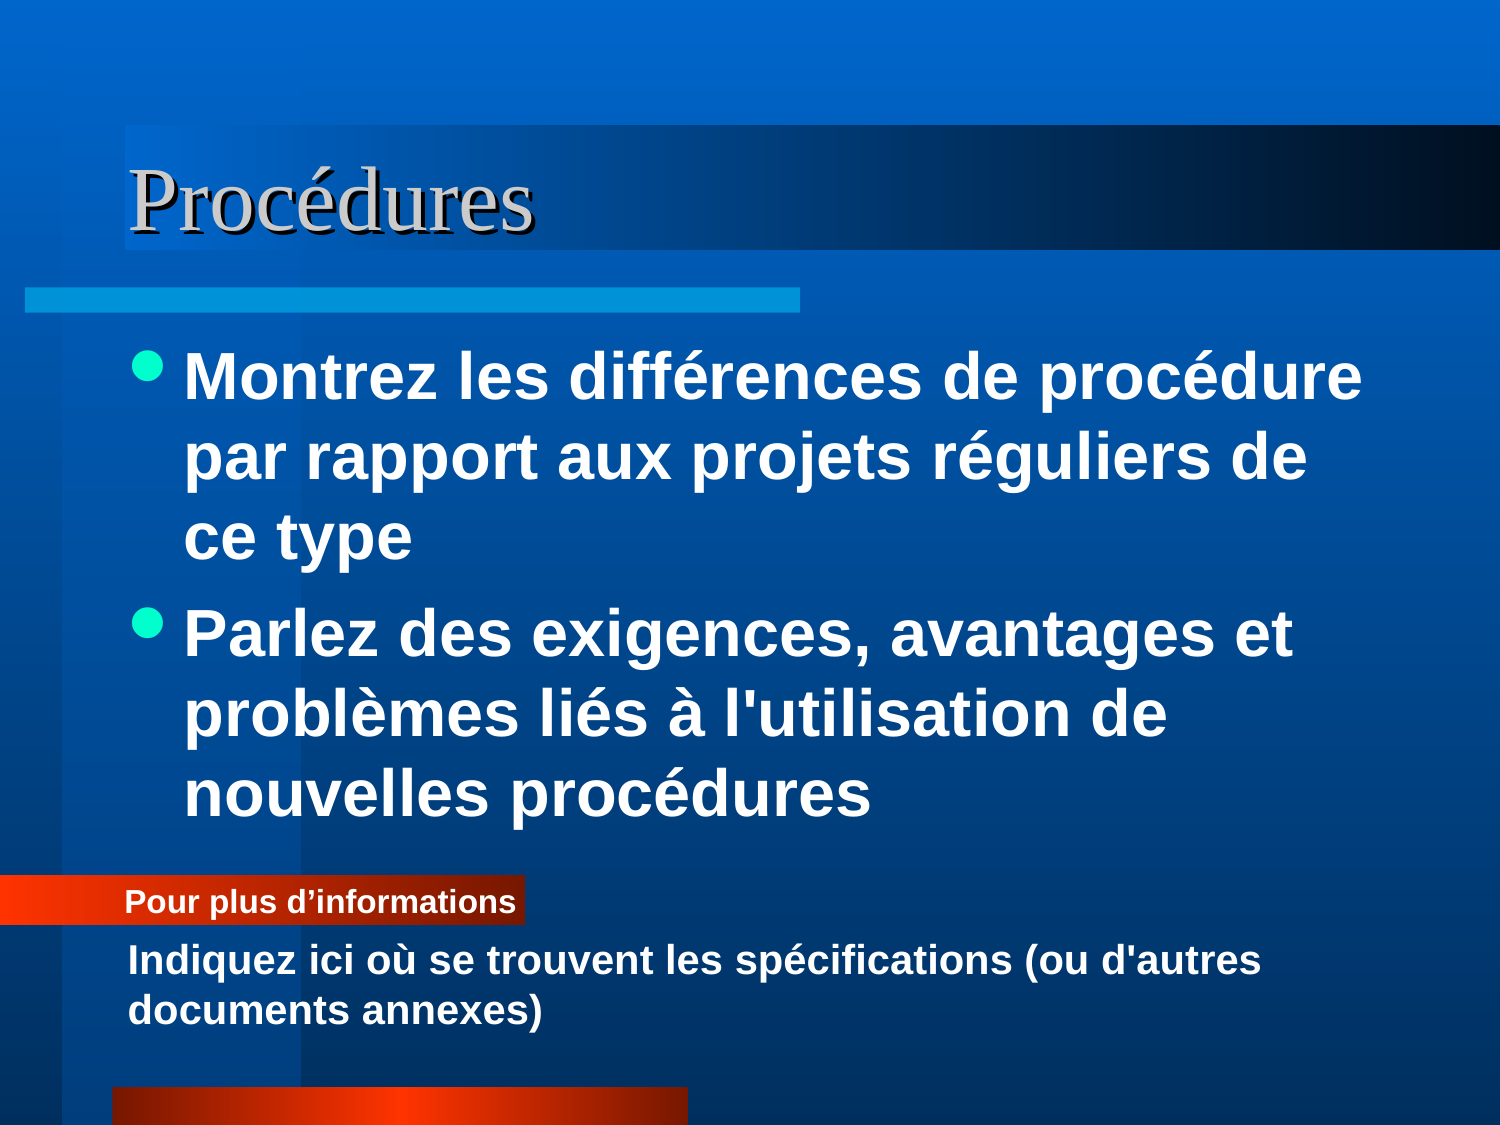

# Procédures
Montrez les différences de procédure par rapport aux projets réguliers de ce type
Parlez des exigences, avantages et problèmes liés à l'utilisation de nouvelles procédures
Pour plus d’informations
Indiquez ici où se trouvent les spécifications (ou d'autres documents annexes)